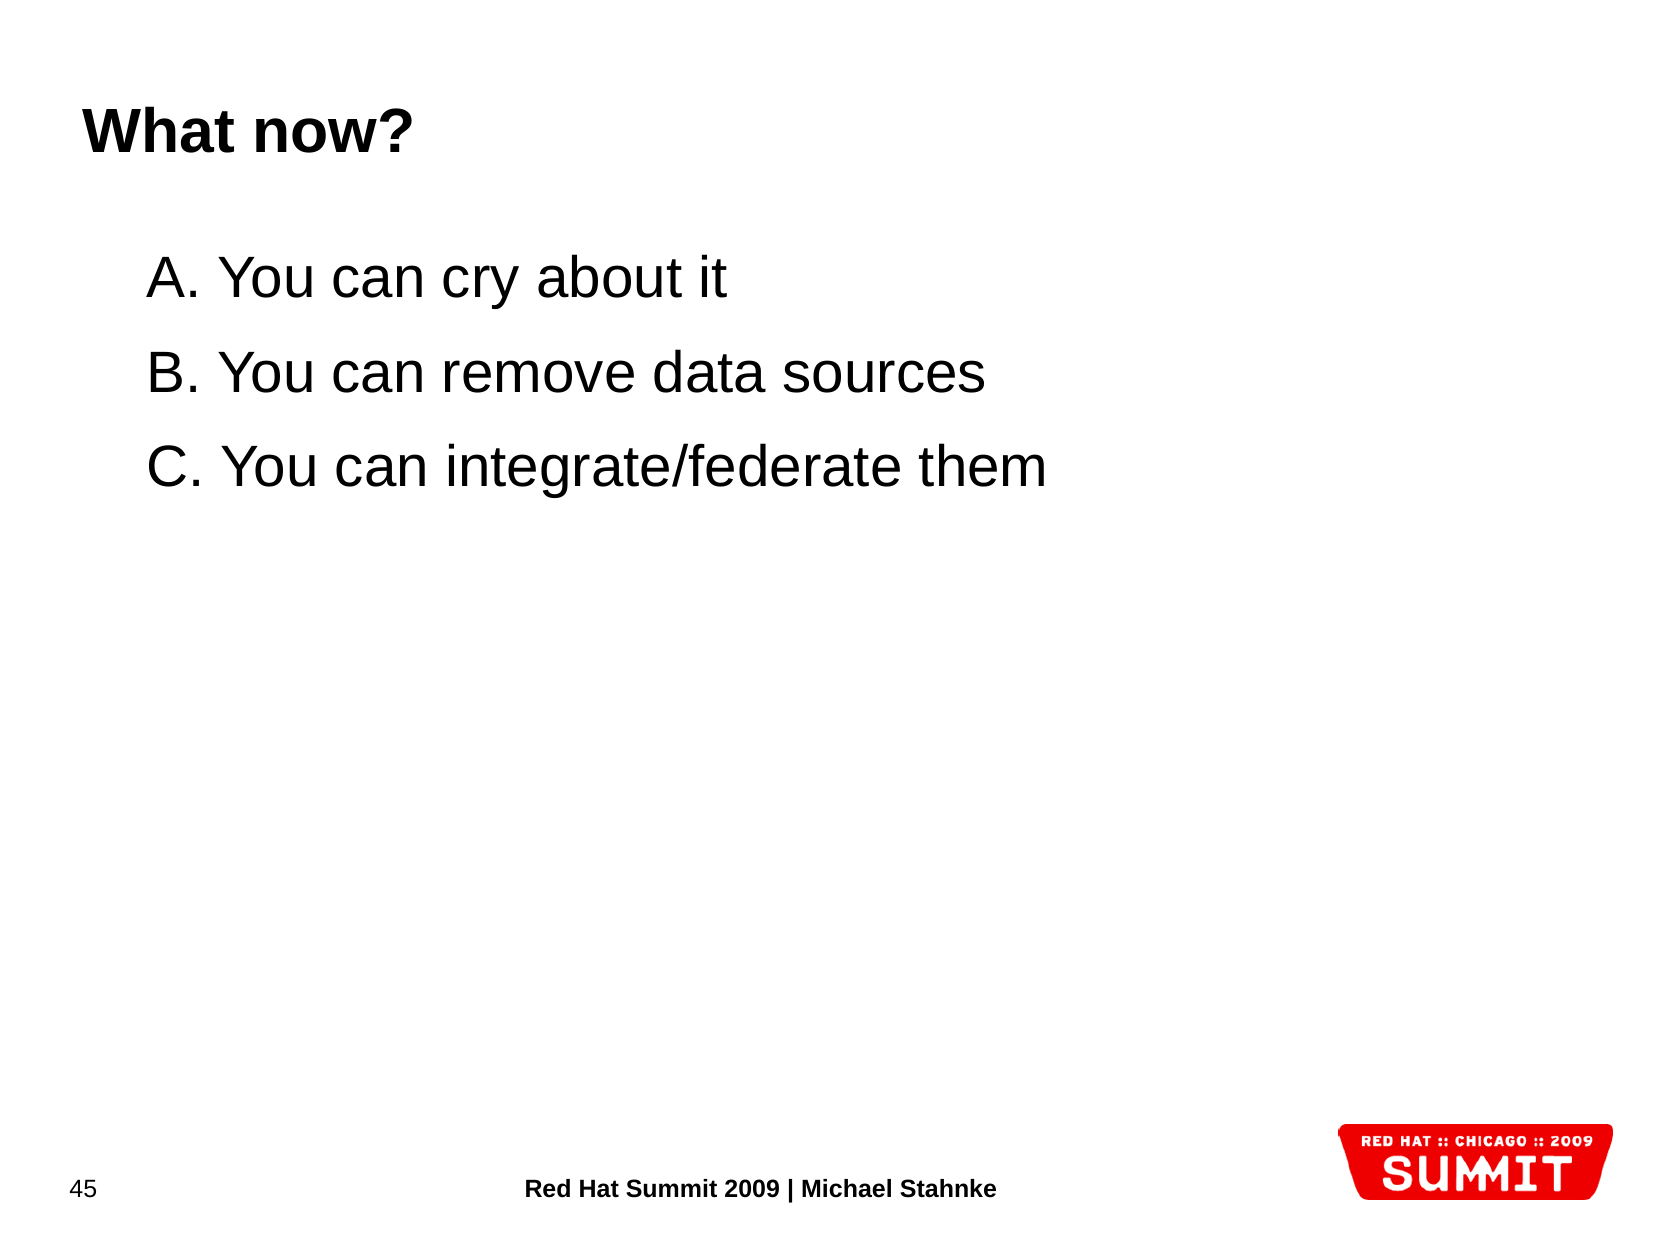

# What now?
A. You can cry about it
B. You can remove data sources
C. You can integrate/federate them